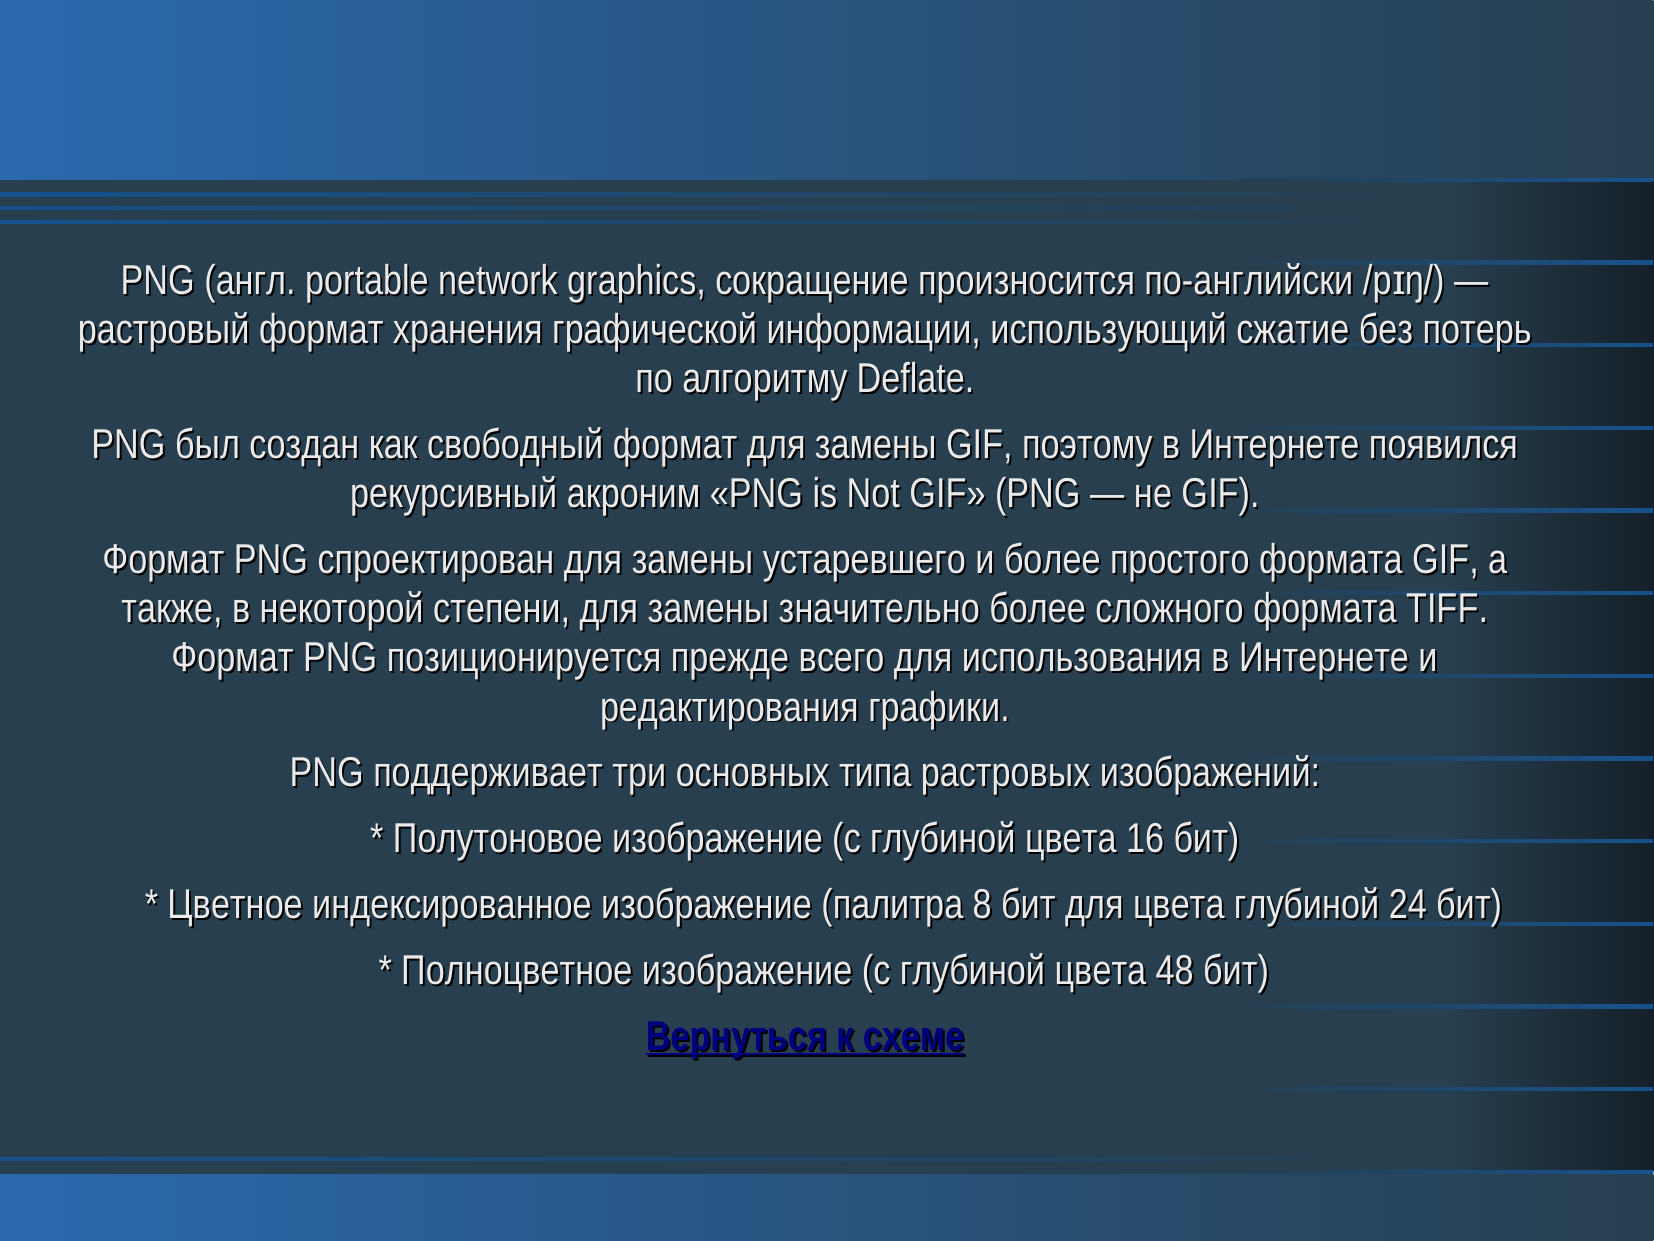

# PNG (англ. portable network graphics, сокращение произносится по-английски /pɪŋ/) — растровый формат хранения графической информации, использующий сжатие без потерь по алгоритму Deflate.
PNG был создан как свободный формат для замены GIF, поэтому в Интернете появился рекурсивный акроним «PNG is Not GIF» (PNG — не GIF).
Формат PNG спроектирован для замены устаревшего и более простого формата GIF, а также, в некоторой степени, для замены значительно более сложного формата TIFF. Формат PNG позиционируется прежде всего для использования в Интернете и редактирования графики.
PNG поддерживает три основных типа растровых изображений:
* Полутоновое изображение (с глубиной цвета 16 бит)
 * Цветное индексированное изображение (палитра 8 бит для цвета глубиной 24 бит)
 * Полноцветное изображение (с глубиной цвета 48 бит)
Вернуться к схеме